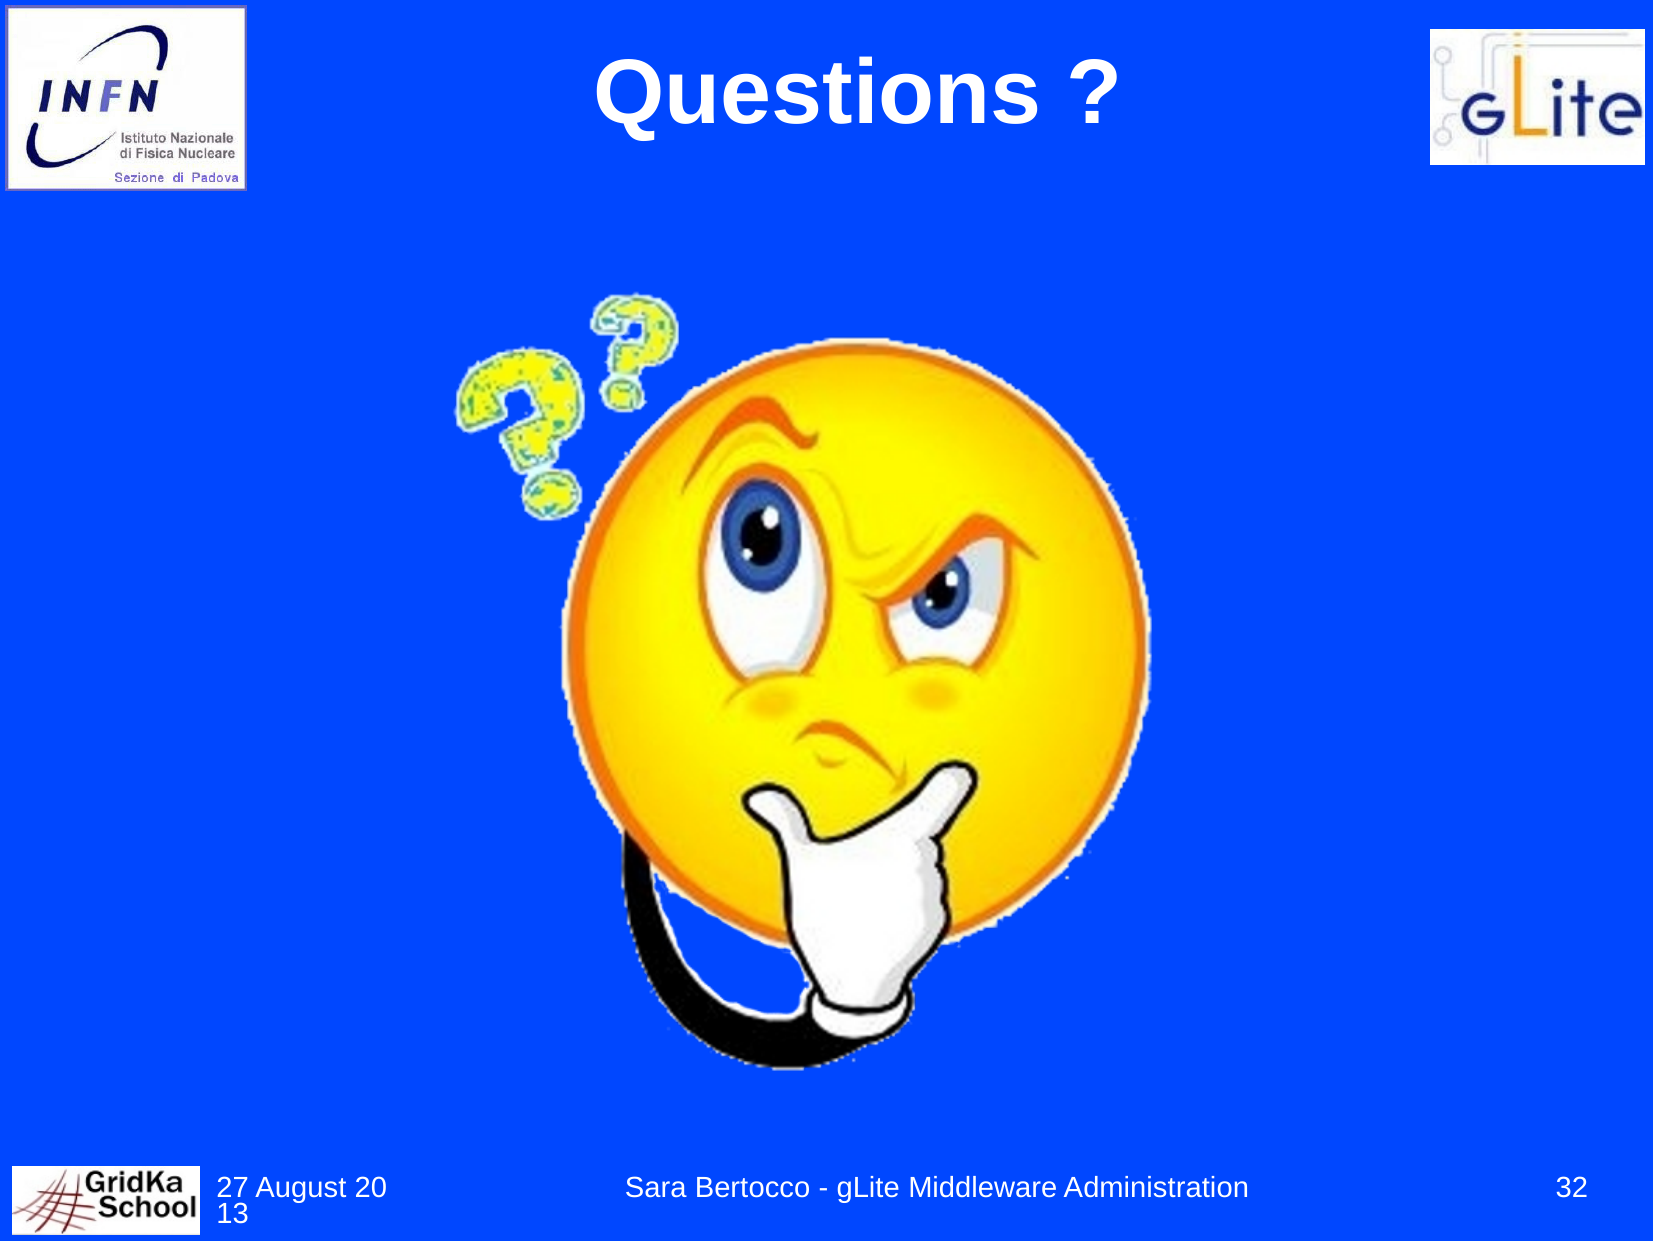

Questions ?
#
27 August 2013
Sara Bertocco - gLite Middleware Administration
32